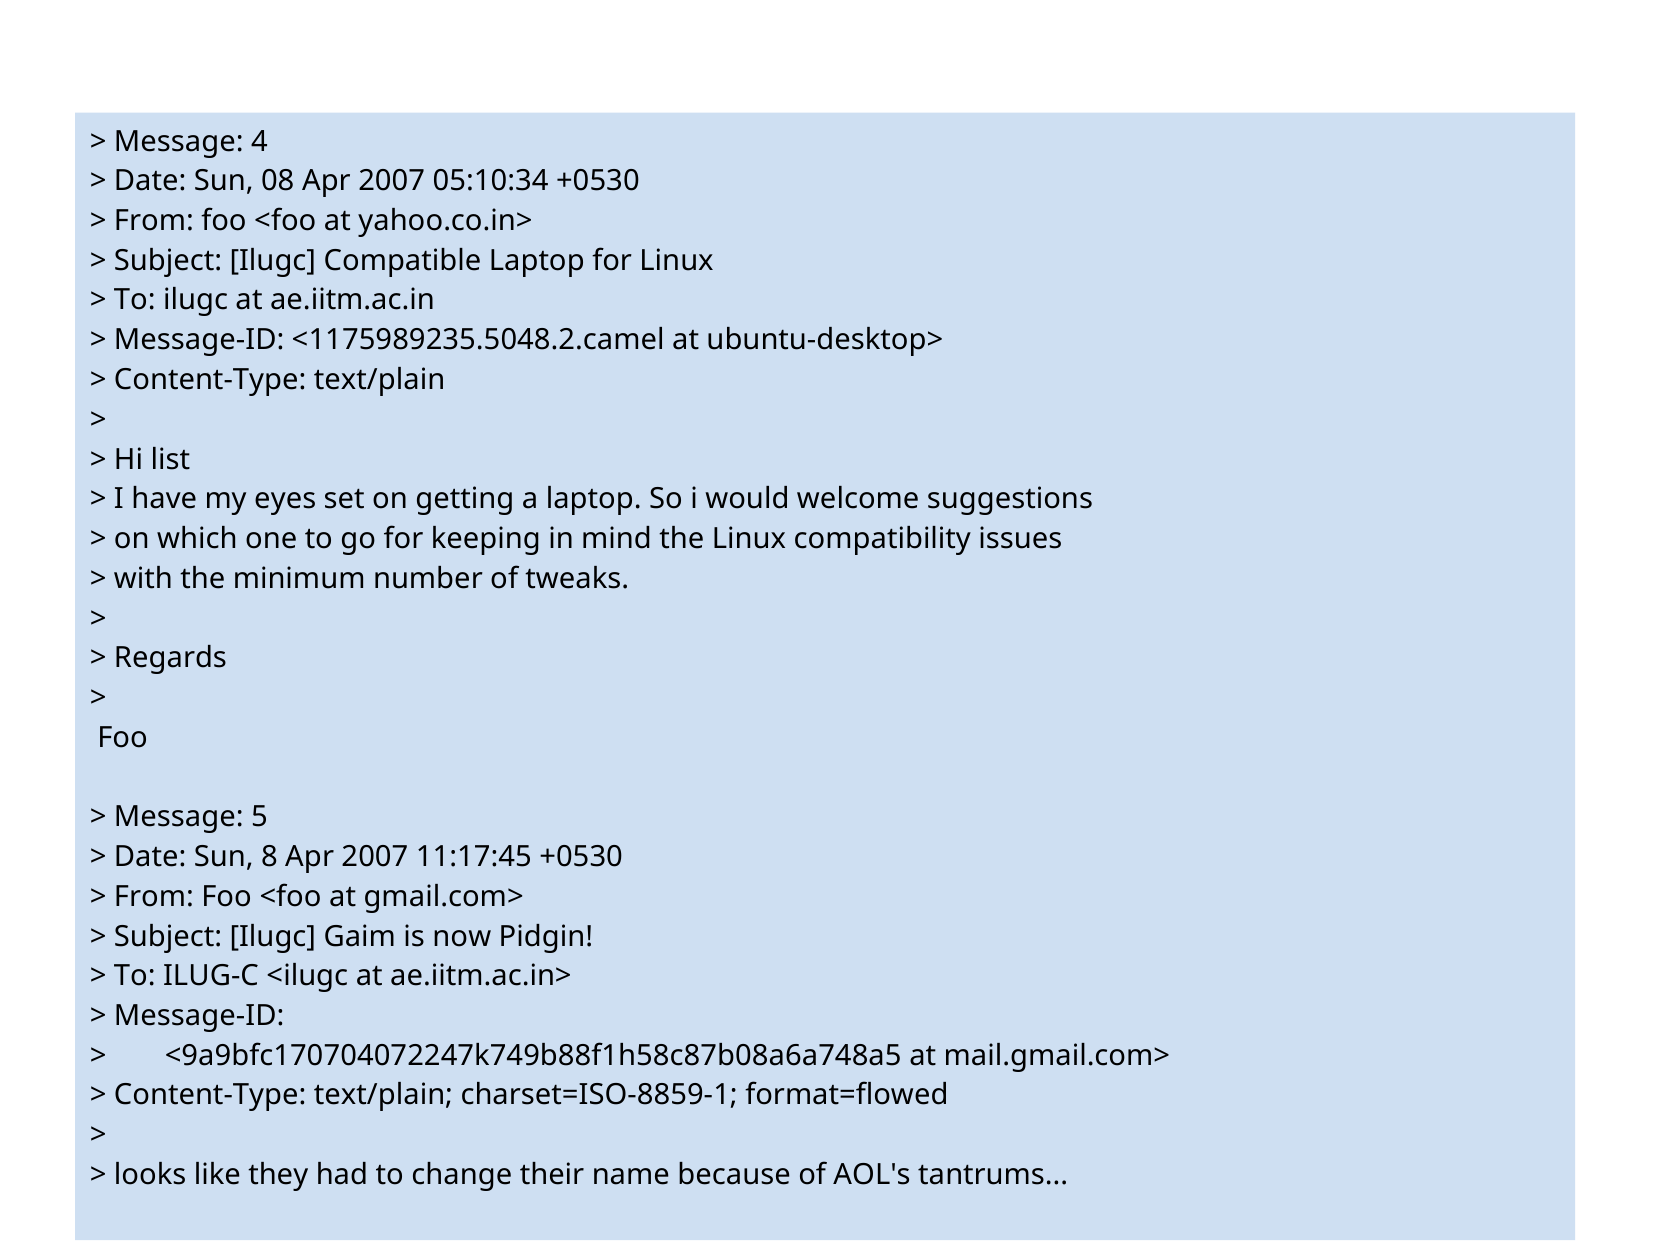

> Message: 4
> Date: Sun, 08 Apr 2007 05:10:34 +0530
> From: foo <foo at yahoo.co.in>
> Subject: [Ilugc] Compatible Laptop for Linux
> To: ilugc at ae.iitm.ac.in
> Message-ID: <1175989235.5048.2.camel at ubuntu-desktop>
> Content-Type: text/plain
>
> Hi list
> I have my eyes set on getting a laptop. So i would welcome suggestions
> on which one to go for keeping in mind the Linux compatibility issues
> with the minimum number of tweaks.
>
> Regards
>
 Foo
> Message: 5
> Date: Sun, 8 Apr 2007 11:17:45 +0530
> From: Foo <foo at gmail.com>
> Subject: [Ilugc] Gaim is now Pidgin!
> To: ILUG-C <ilugc at ae.iitm.ac.in>
> Message-ID:
> 	<9a9bfc170704072247k749b88f1h58c87b08a6a748a5 at mail.gmail.com>
> Content-Type: text/plain; charset=ISO-8859-1; format=flowed
>
> looks like they had to change their name because of AOL's tantrums...